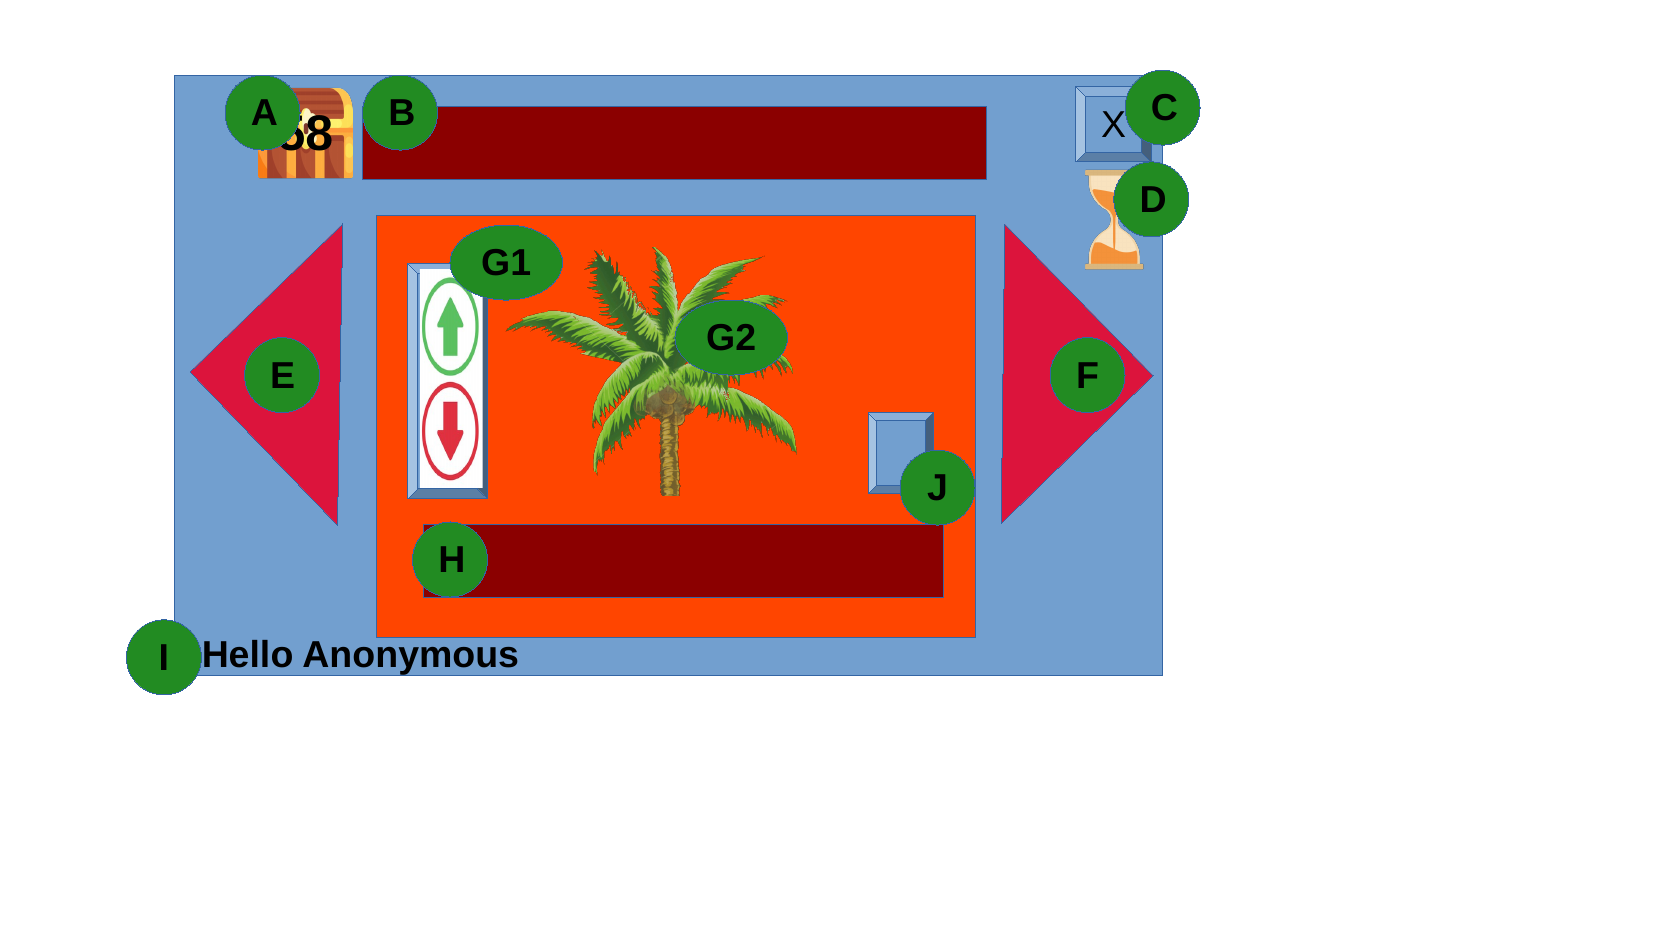

C
A
58
B
X
D
G1
G2
E
F
J
H
I
Hello Anonymous